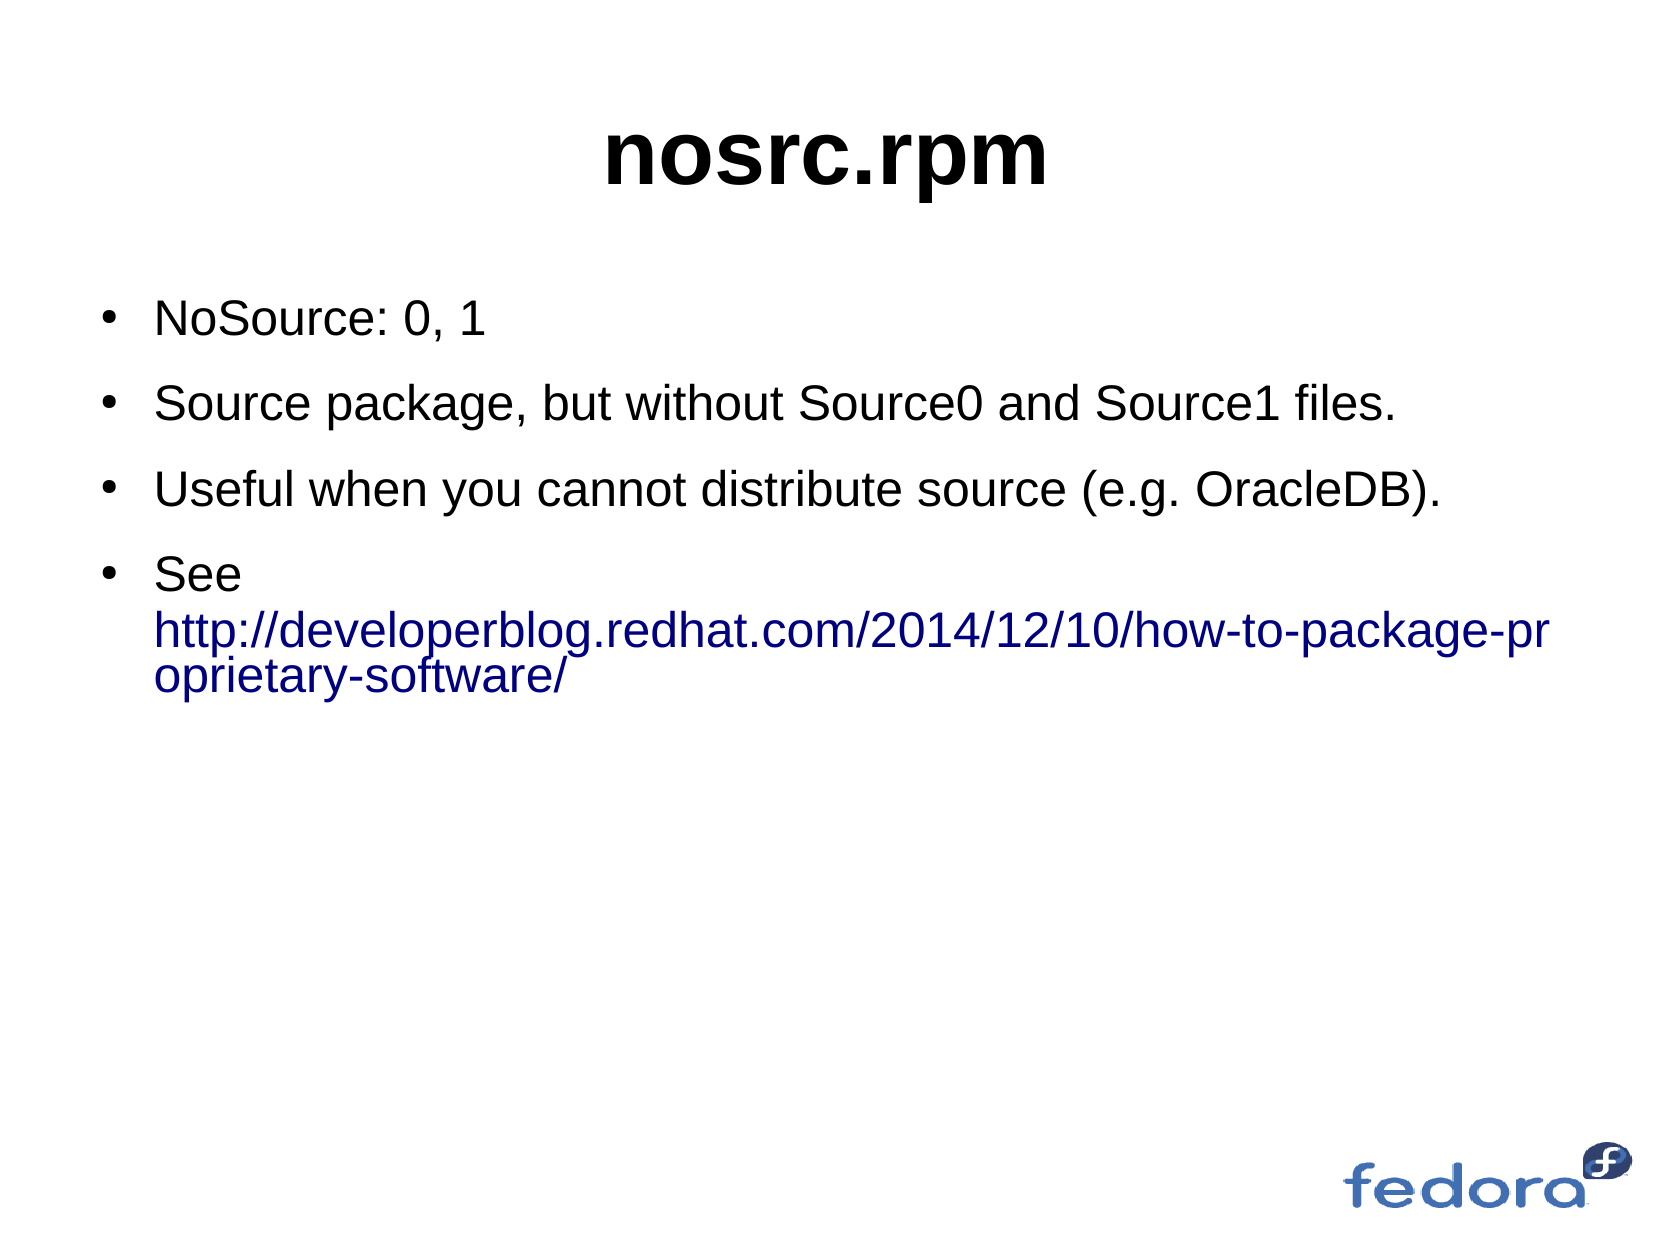

# nosrc.rpm
NoSource: 0, 1
Source package, but without Source0 and Source1 files.
Useful when you cannot distribute source (e.g. OracleDB).
See http://developerblog.redhat.com/2014/12/10/how-to-package-proprietary-software/